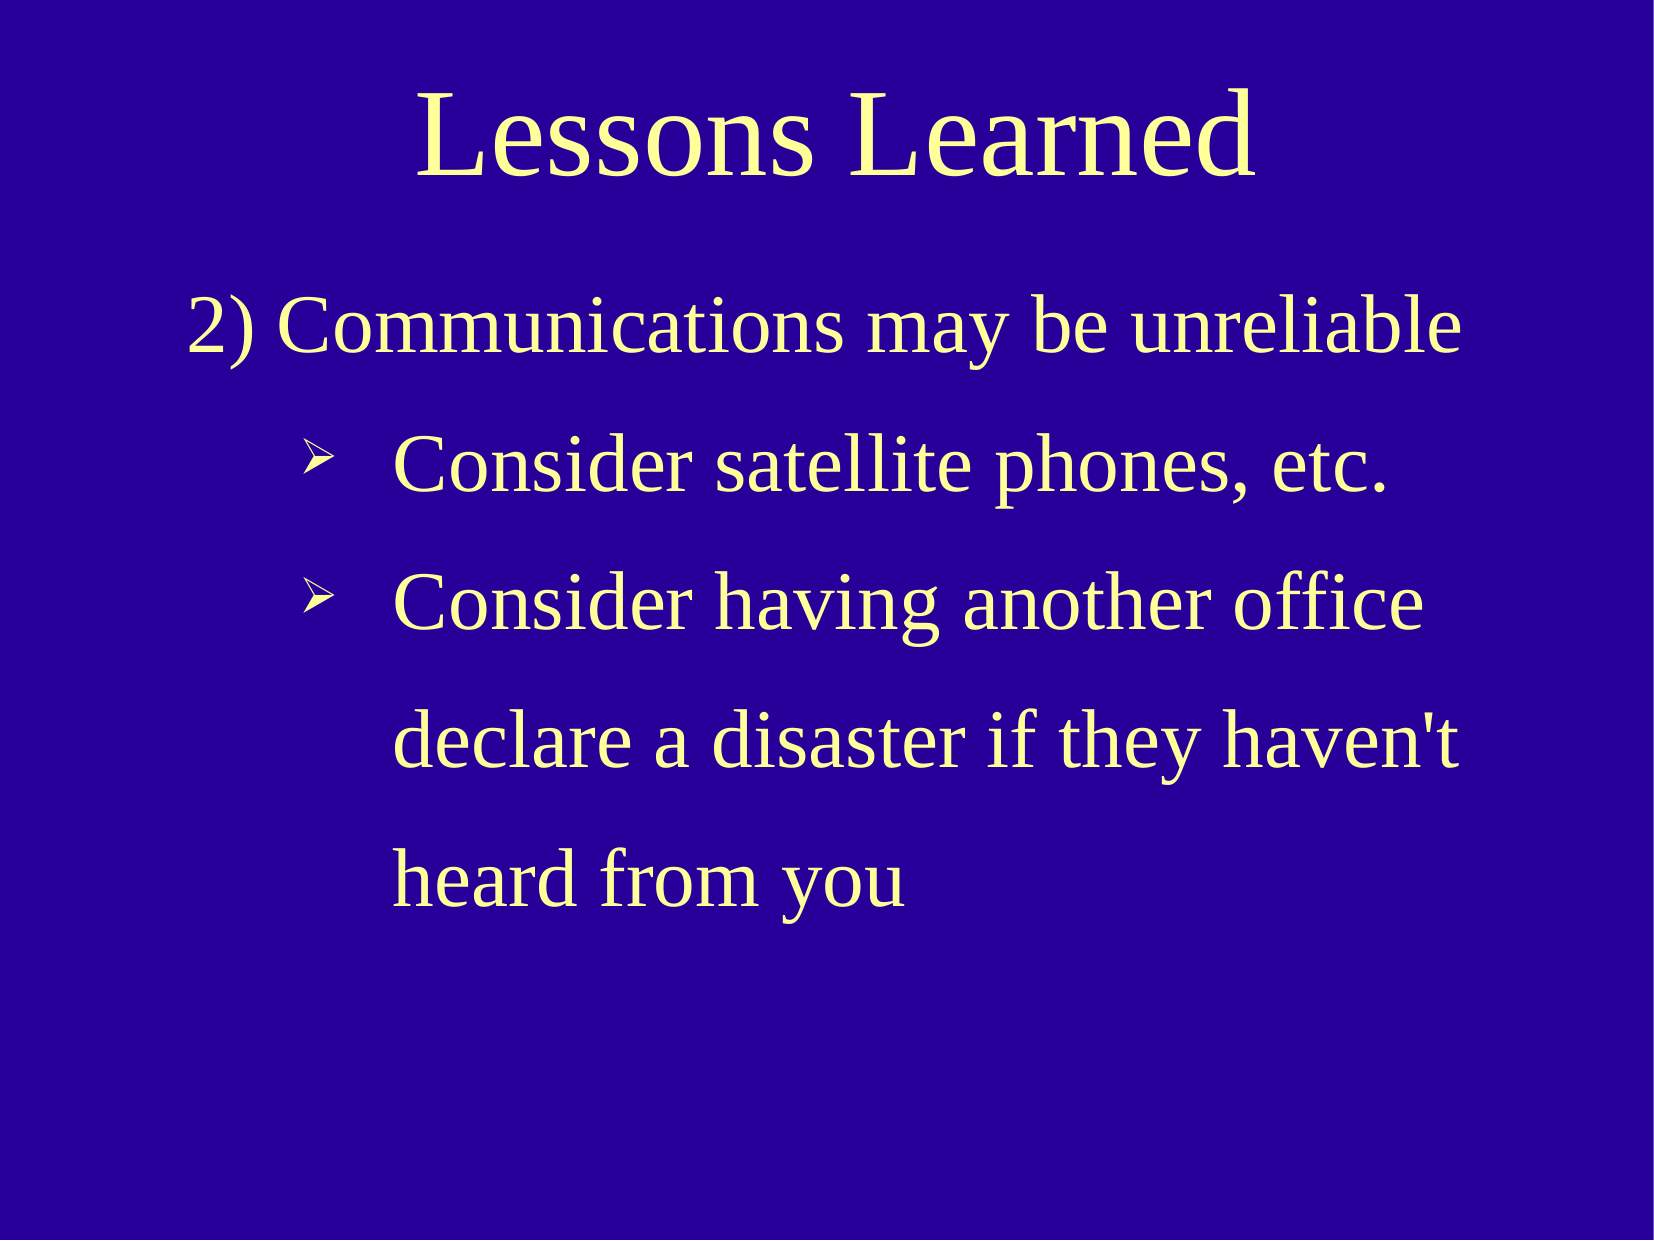

# Lessons Learned
2) Communications may be unreliable
Consider satellite phones, etc.
Consider having another office declare a disaster if they haven't heard from you